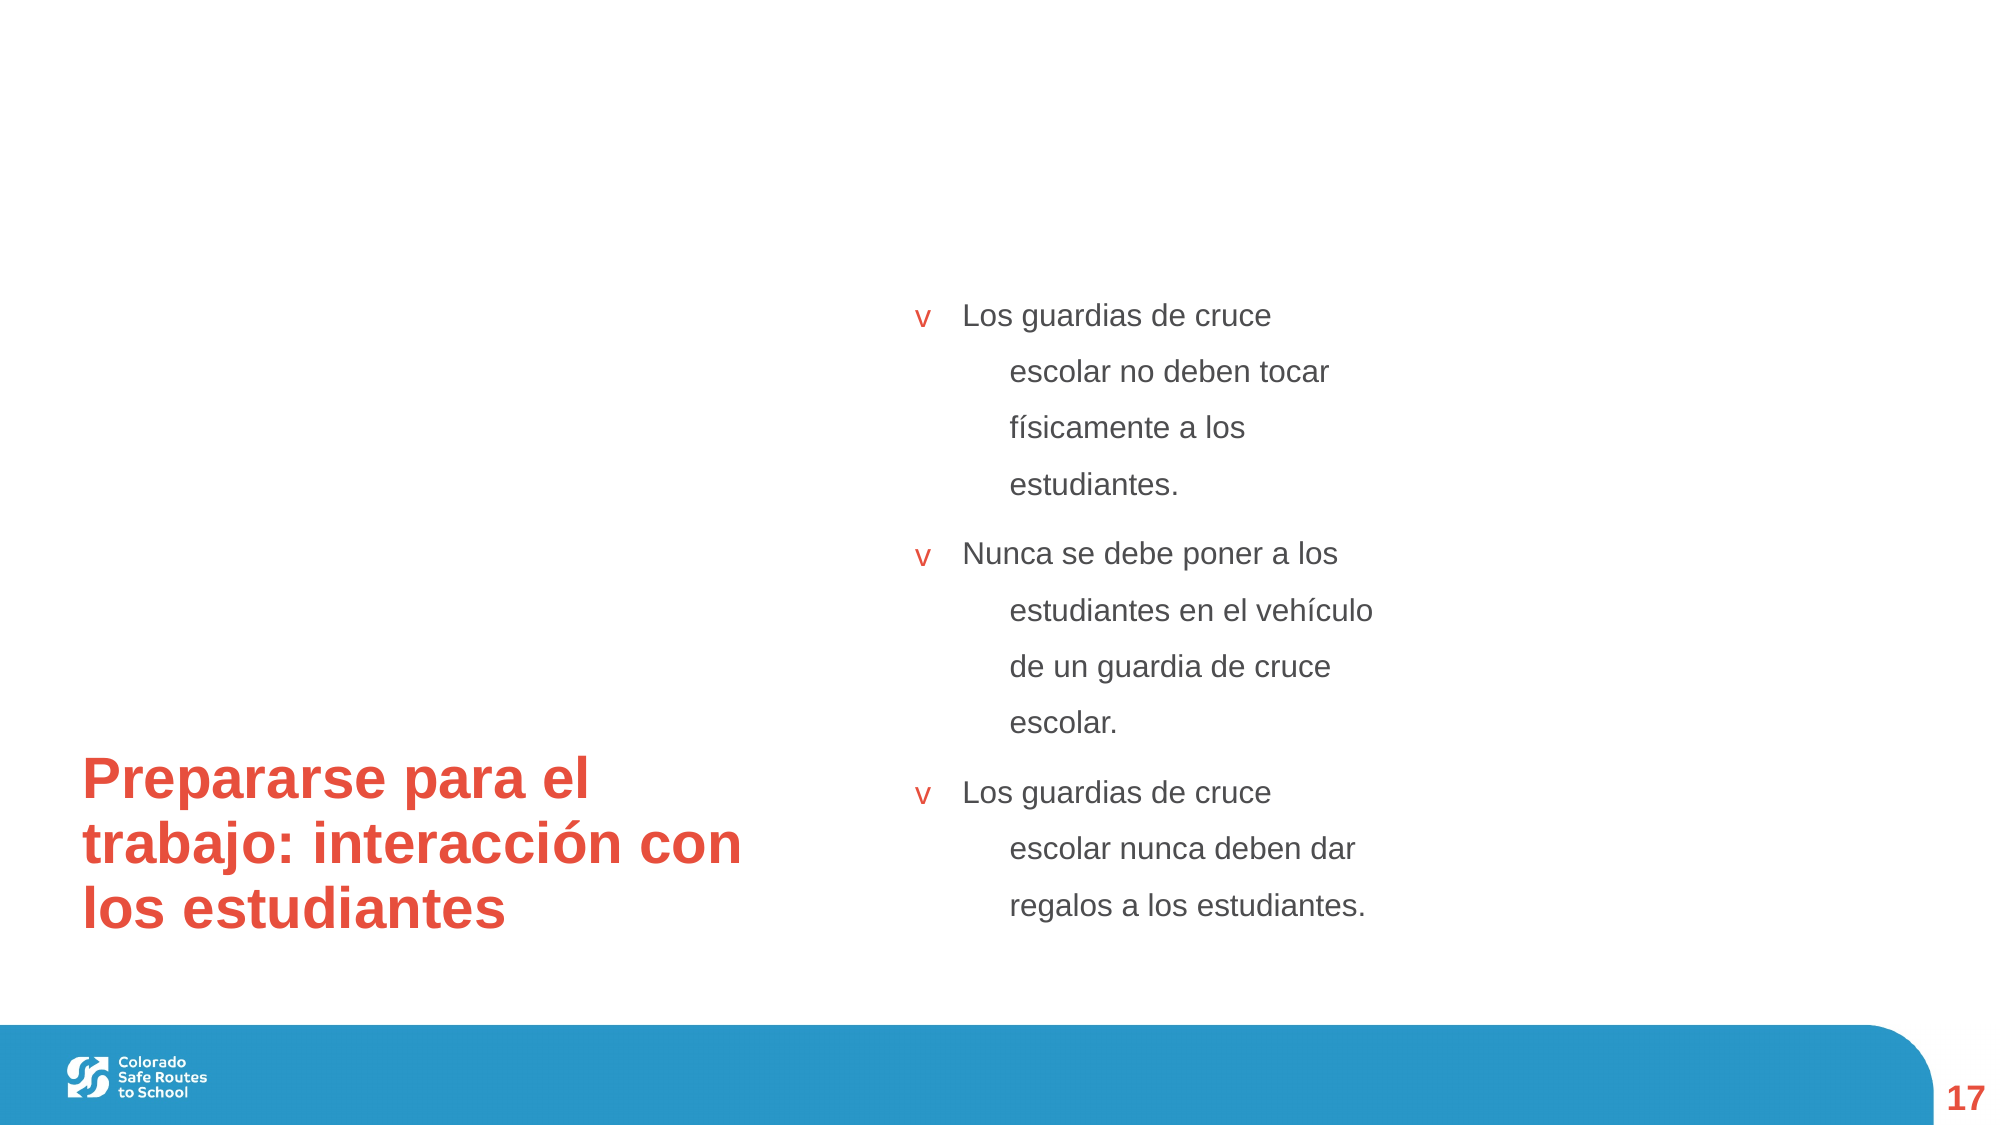

# Prepararse para el trabajo: interacción con los estudiantes
Los guardias de cruce escolar no deben tocar físicamente a los estudiantes.
Nunca se debe poner a los estudiantes en el vehículo de un guardia de cruce escolar.
Los guardias de cruce escolar nunca deben dar regalos a los estudiantes.
17